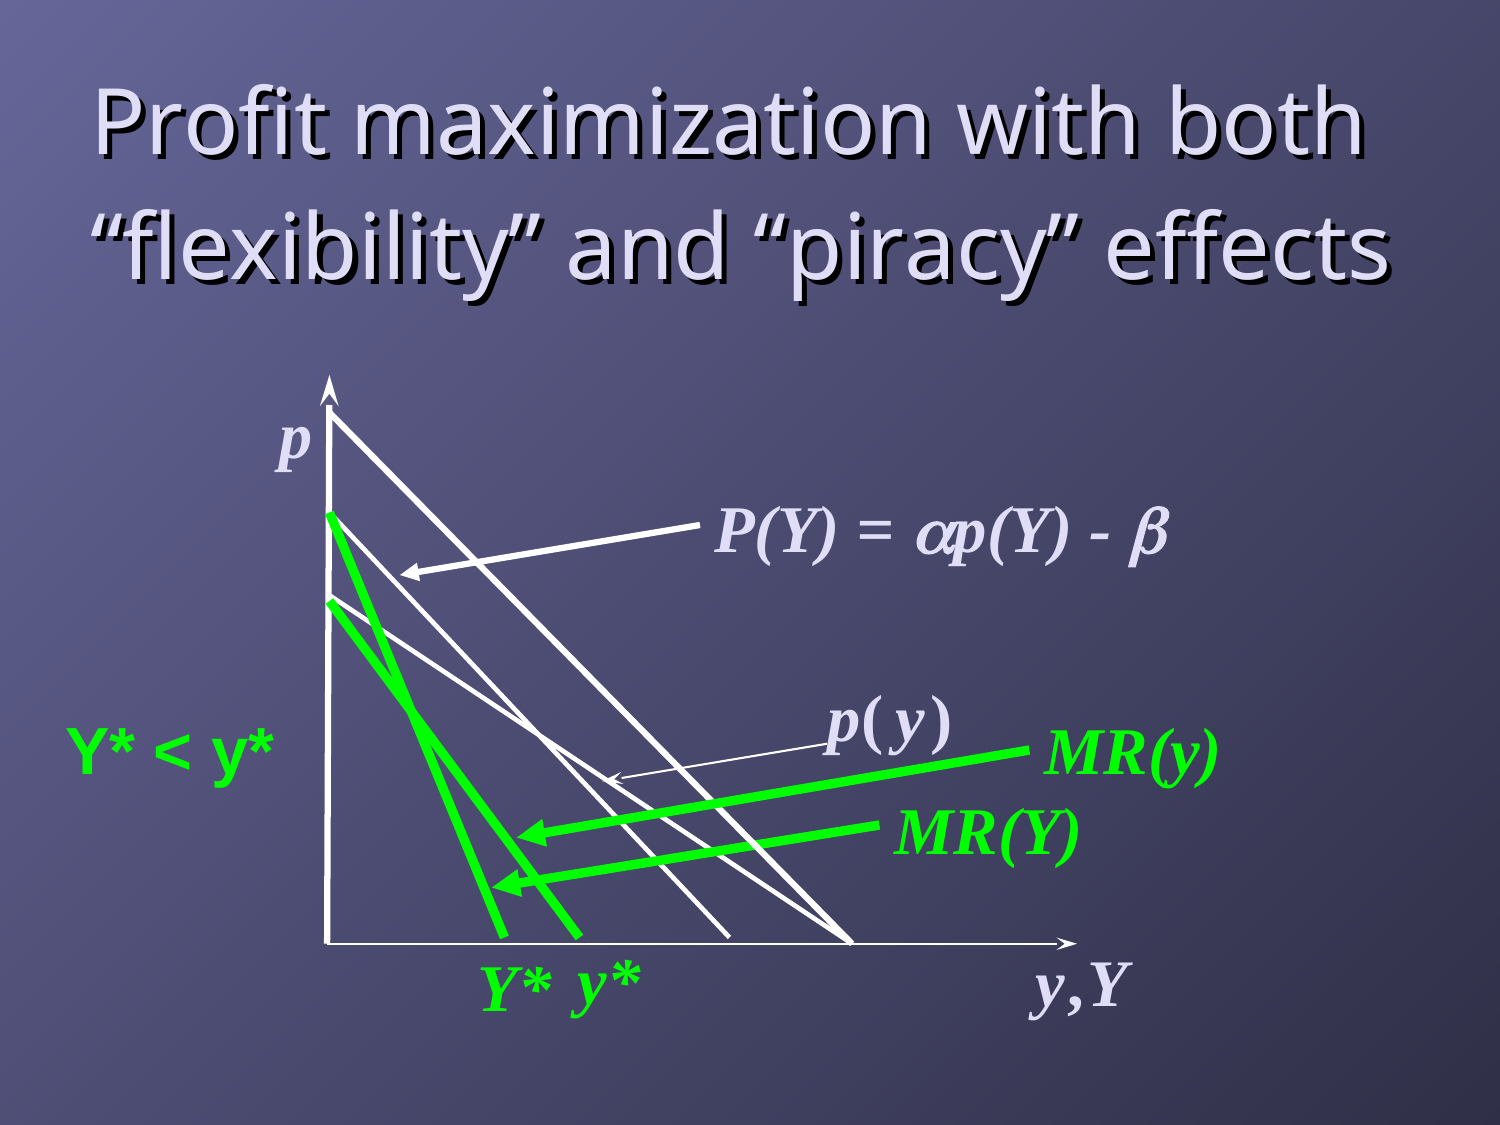

# Profit maximization with both “flexibility” and “piracy” effects
P(Y) = p(Y) - 
Y* < y*
MR(y)
MR(Y)
y*
Y*